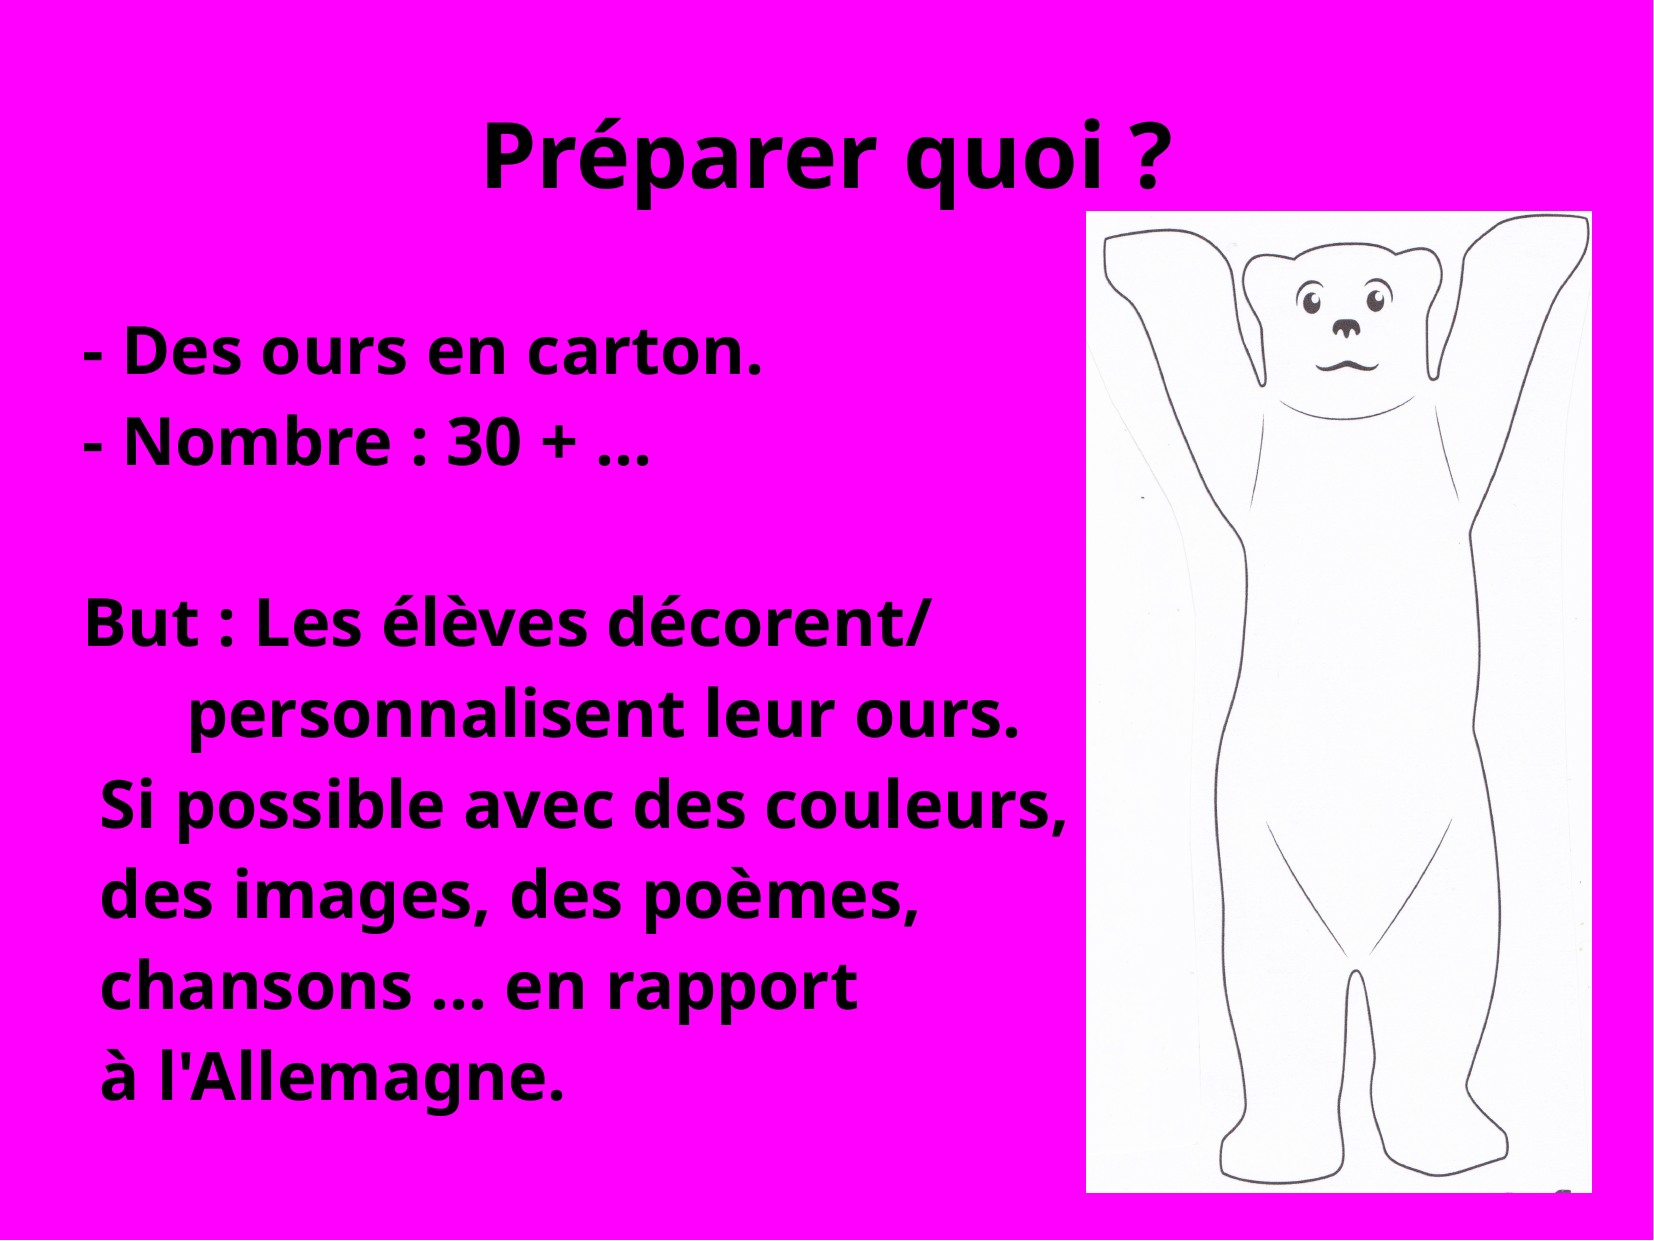

- Des ours en carton.
- Nombre : 30 + …
But : Les élèves décorent/
 personnalisent leur ours.
 Si possible avec des couleurs,
 des images, des poèmes,
 chansons … en rapport
 à l'Allemagne.
# Préparer quoi ?